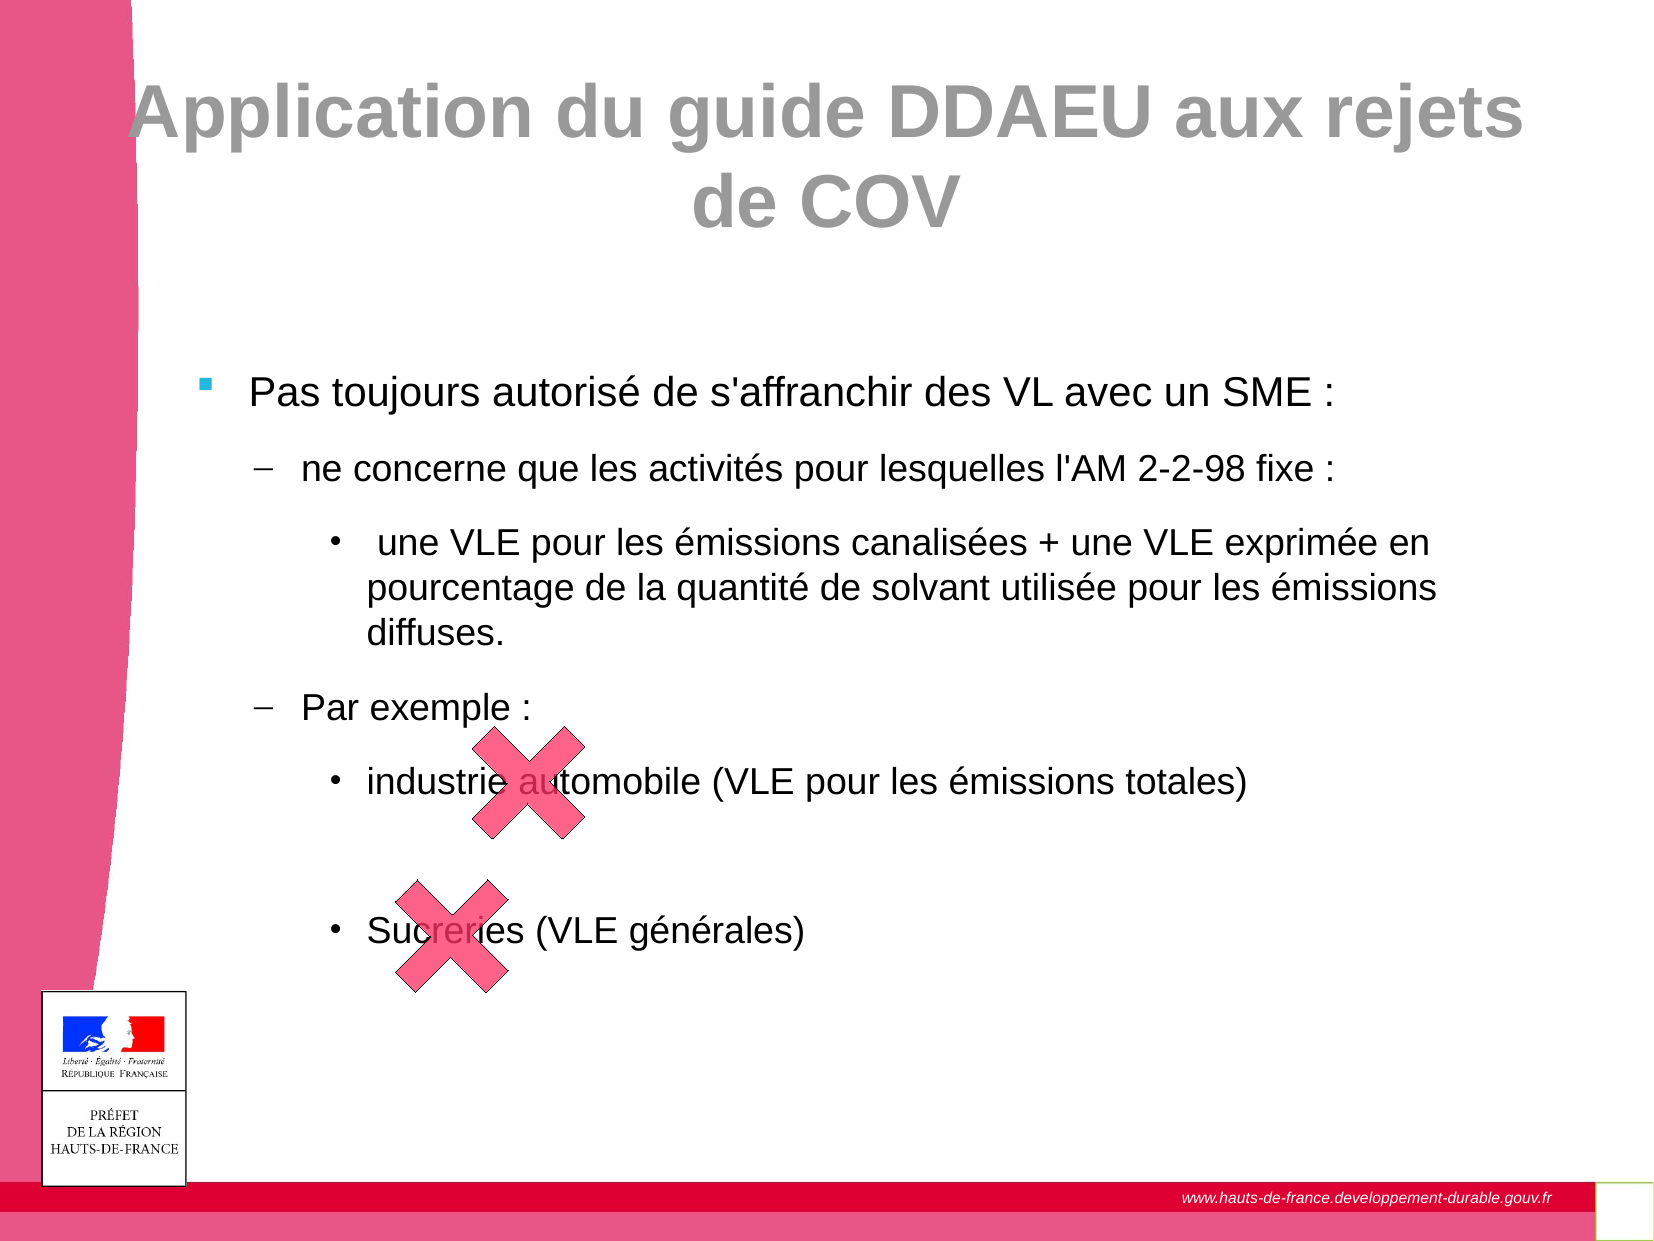

Application du guide DDAEU aux rejets de COV
Pas toujours autorisé de s'affranchir des VL avec un SME :
ne concerne que les activités pour lesquelles l'AM 2-2-98 fixe :
 une VLE pour les émissions canalisées + une VLE exprimée en pourcentage de la quantité de solvant utilisée pour les émissions diffuses.
Par exemple :
industrie automobile (VLE pour les émissions totales)
Sucreries (VLE générales)